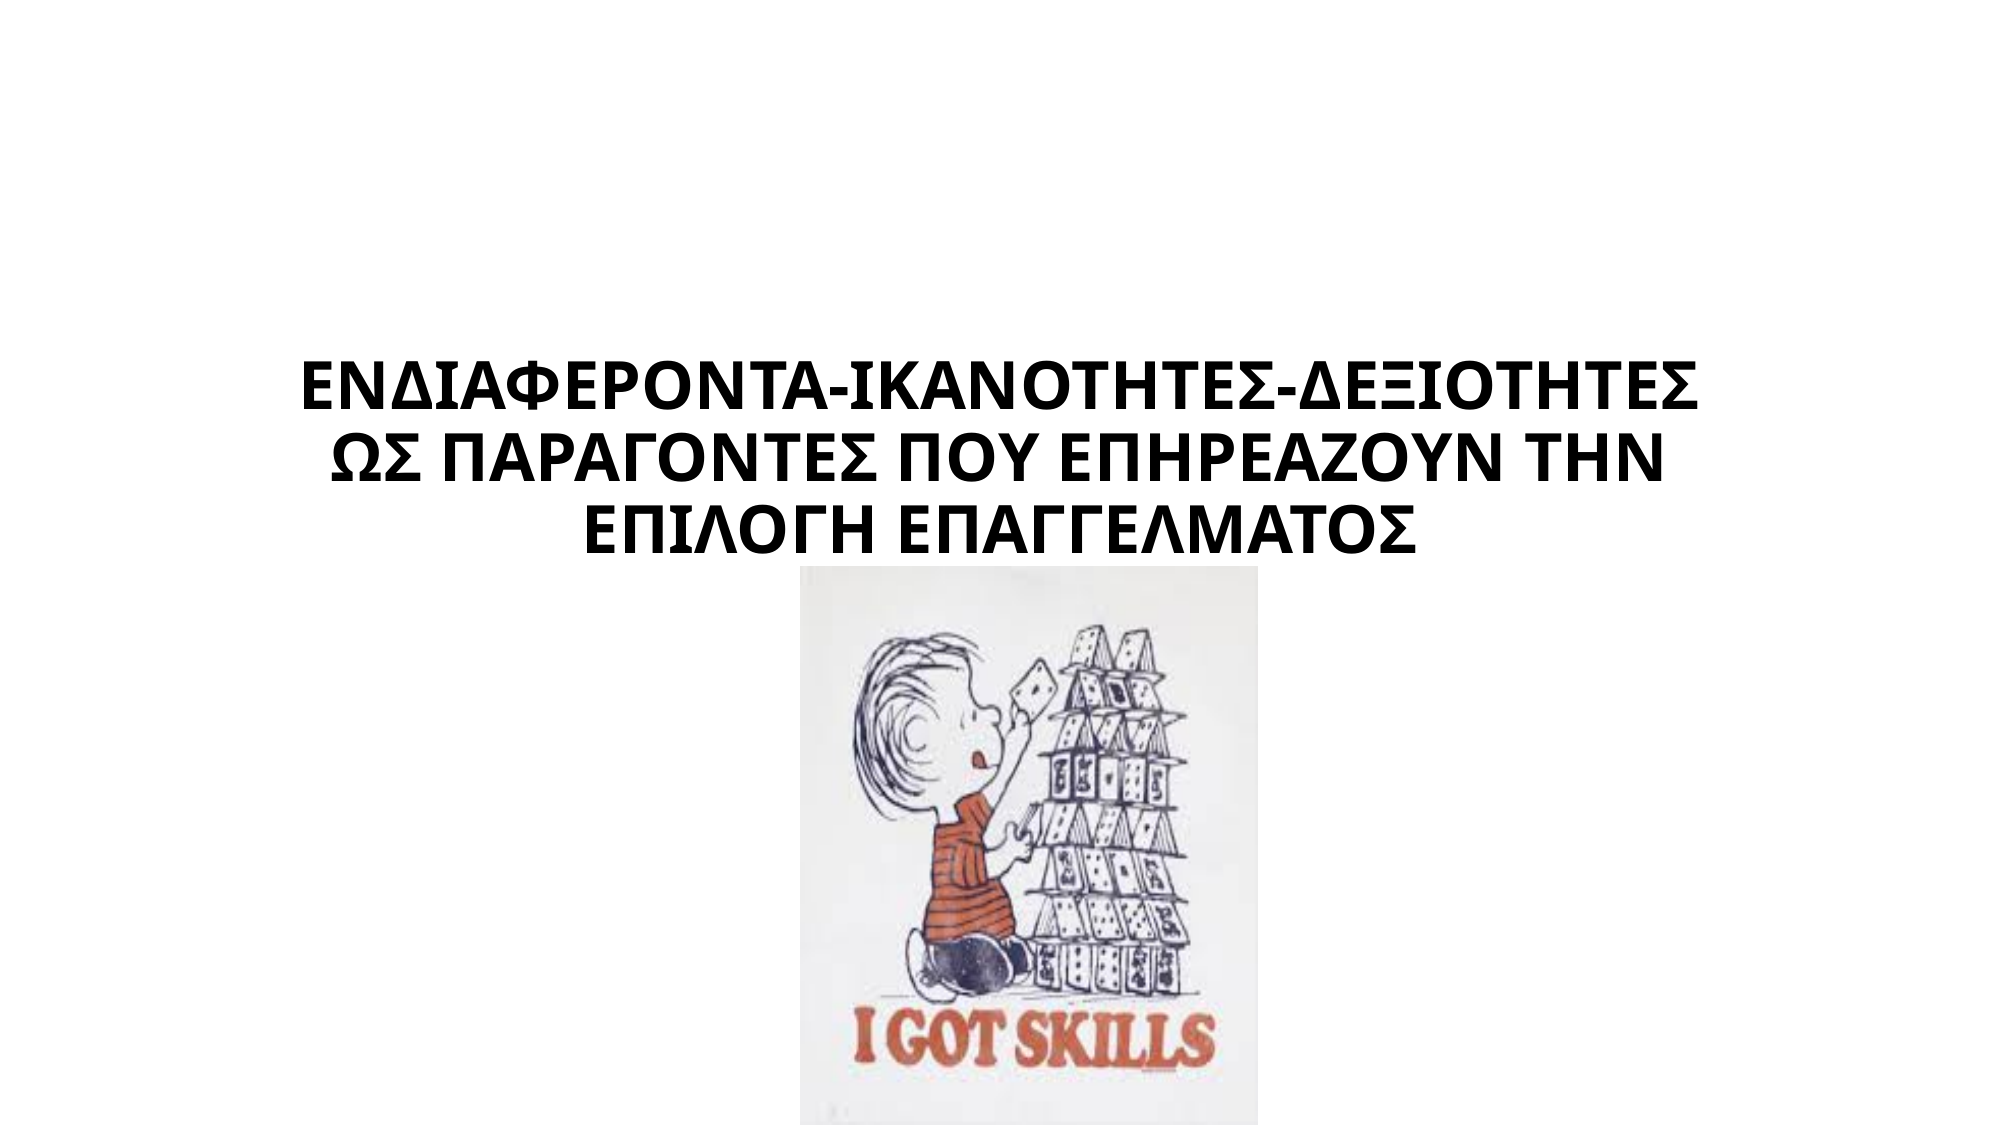

# ΕΝΔΙΑΦΕΡΟΝΤΑ-ΙΚΑΝΟΤΗΤΕΣ-ΔΕΞΙΟΤΗΤΕΣ ΩΣ ΠΑΡΑΓΟΝΤΕΣ ΠΟΥ ΕΠΗΡΕΑΖΟΥΝ ΤΗΝ ΕΠΙΛΟΓΗ ΕΠΑΓΓΕΛΜΑΤΟΣ